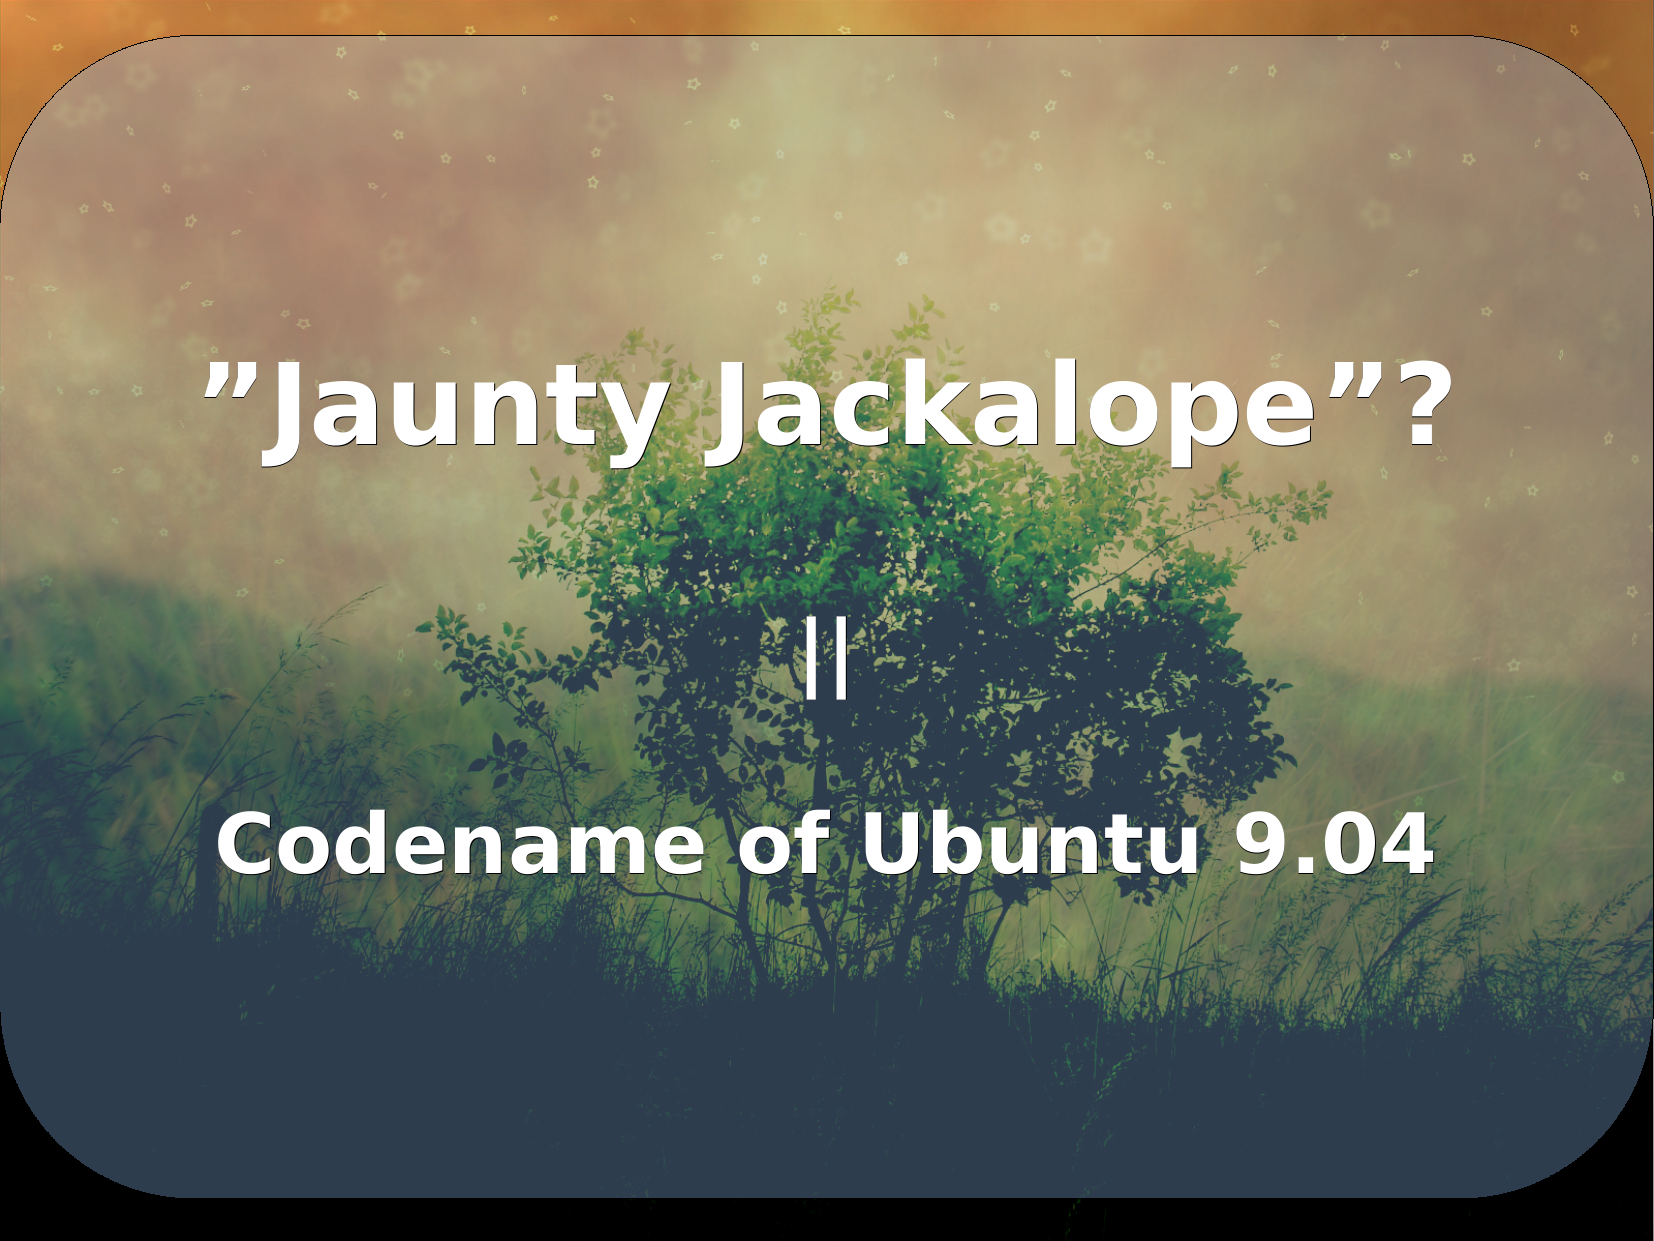

#
”Jaunty Jackalope”?
||
Codename of Ubuntu 9.04